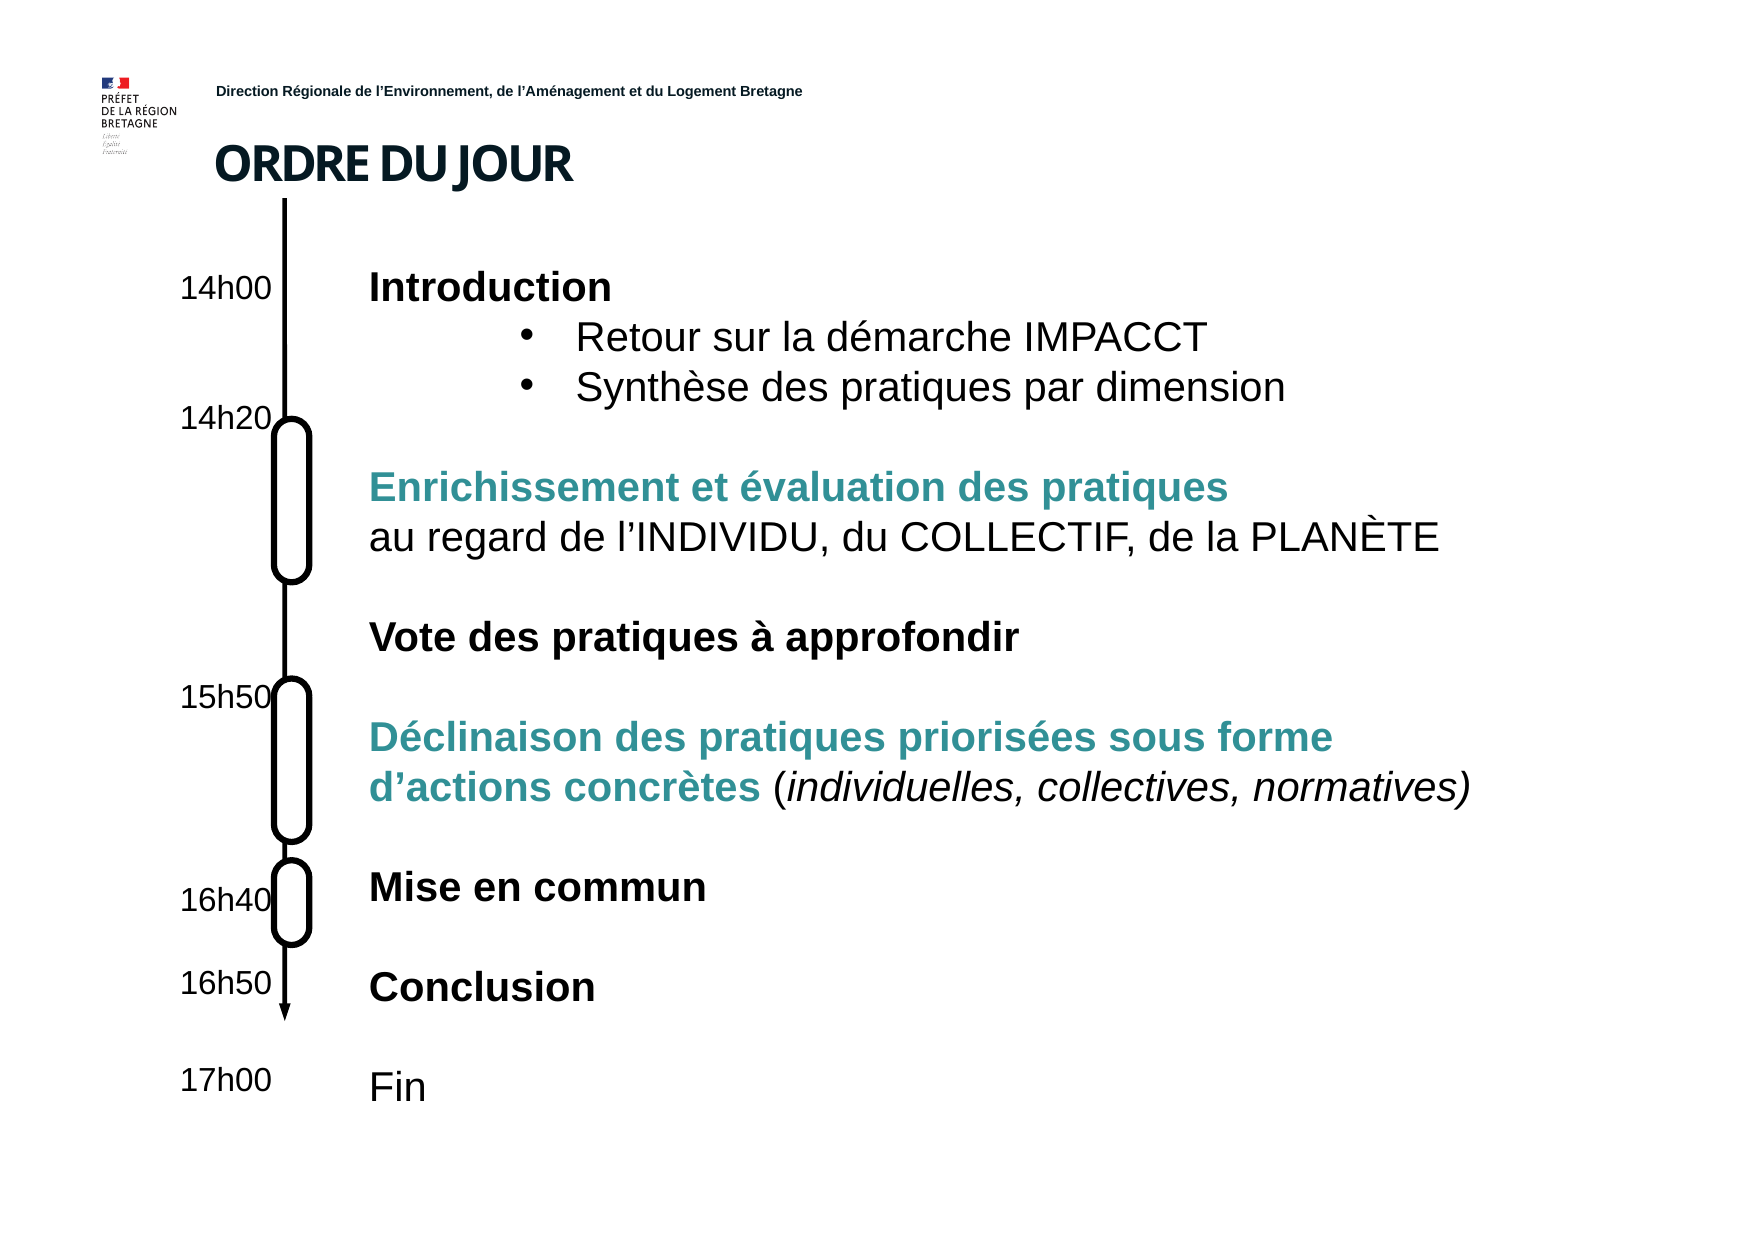

Direction Régionale de l’Environnement, de l’Aménagement et du Logement Bretagne
ORDRE DU JOUR
Introduction
Retour sur la démarche IMPACCT
Synthèse des pratiques par dimension
Enrichissement et évaluation des pratiques
au regard de l’INDIVIDU, du COLLECTIF, de la PLANÈTE
Vote des pratiques à approfondir
Déclinaison des pratiques priorisées sous forme d’actions concrètes (individuelles, collectives, normatives)
Mise en commun
Conclusion
Fin
14h00
14h20
15h50
16h40
16h50
17h00